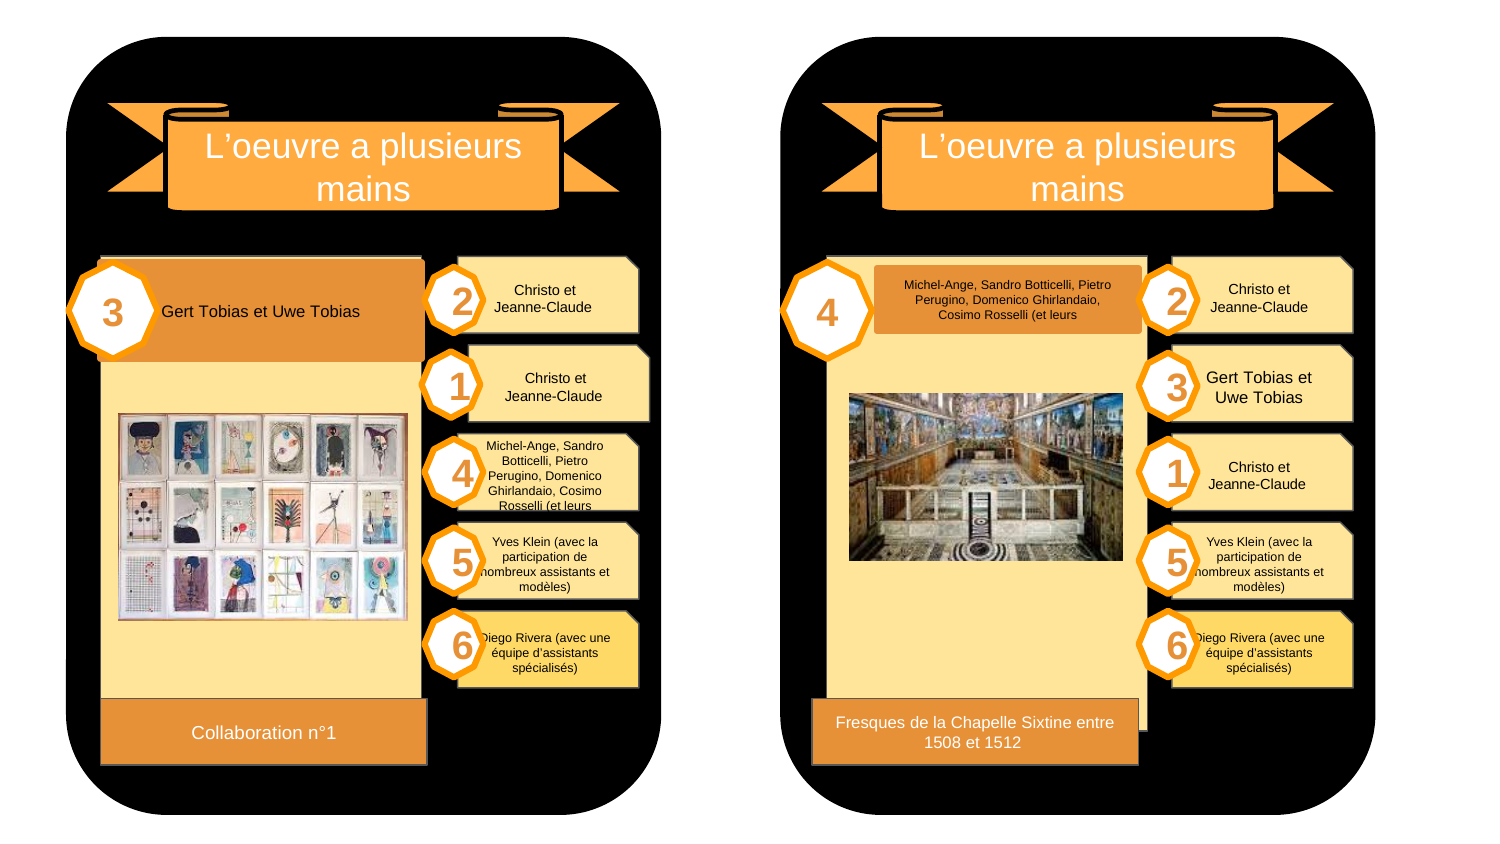

#
L’oeuvre a plusieurs mains
L’oeuvre a plusieurs mains
Christo et Jeanne‑Claude
Christo et Jeanne‑Claude
2
2
Michel-Ange, Sandro Botticelli, Pietro Perugino, Domenico Ghirlandaio, Cosimo Rosselli (et leurs
3
Gert Tobias et Uwe Tobias
4
Christo et Jeanne‑Claude
Gert Tobias et Uwe Tobias
1
3
Michel-Ange, Sandro Botticelli, Pietro Perugino, Domenico Ghirlandaio, Cosimo Rosselli (et leurs
4
1
Christo et Jeanne‑Claude
Yves Klein (avec la participation de nombreux assistants et modèles)
Yves Klein (avec la participation de nombreux assistants et modèles)
5
5
6
6
Diego Rivera (avec une équipe d’assistants spécialisés)
Diego Rivera (avec une équipe d’assistants spécialisés)
Fresques de la Chapelle Sixtine entre 1508 et 1512
Collaboration n°1